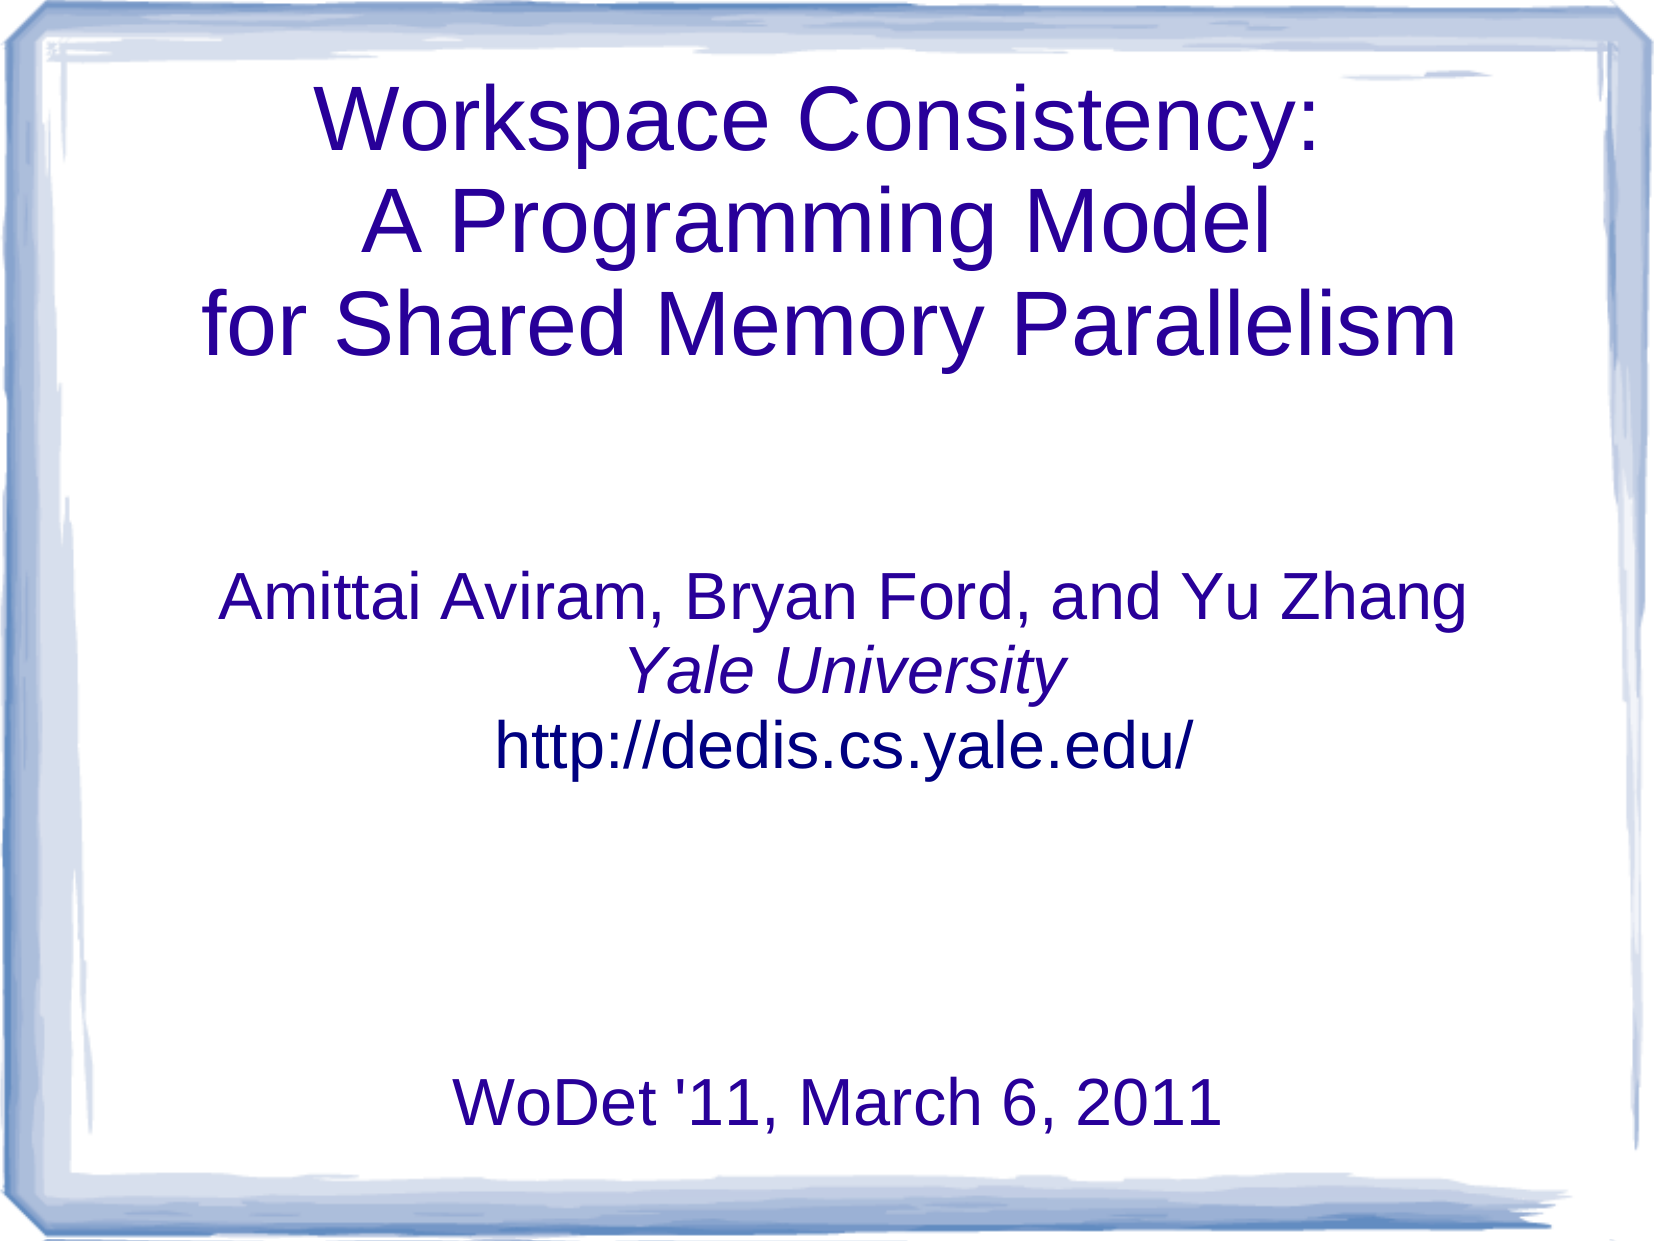

# Workspace Consistency: A Programming Model for Shared Memory Parallelism
Amittai Aviram, Bryan Ford, and Yu Zhang
Yale University
http://dedis.cs.yale.edu/
WoDet '11, March 6, 2011